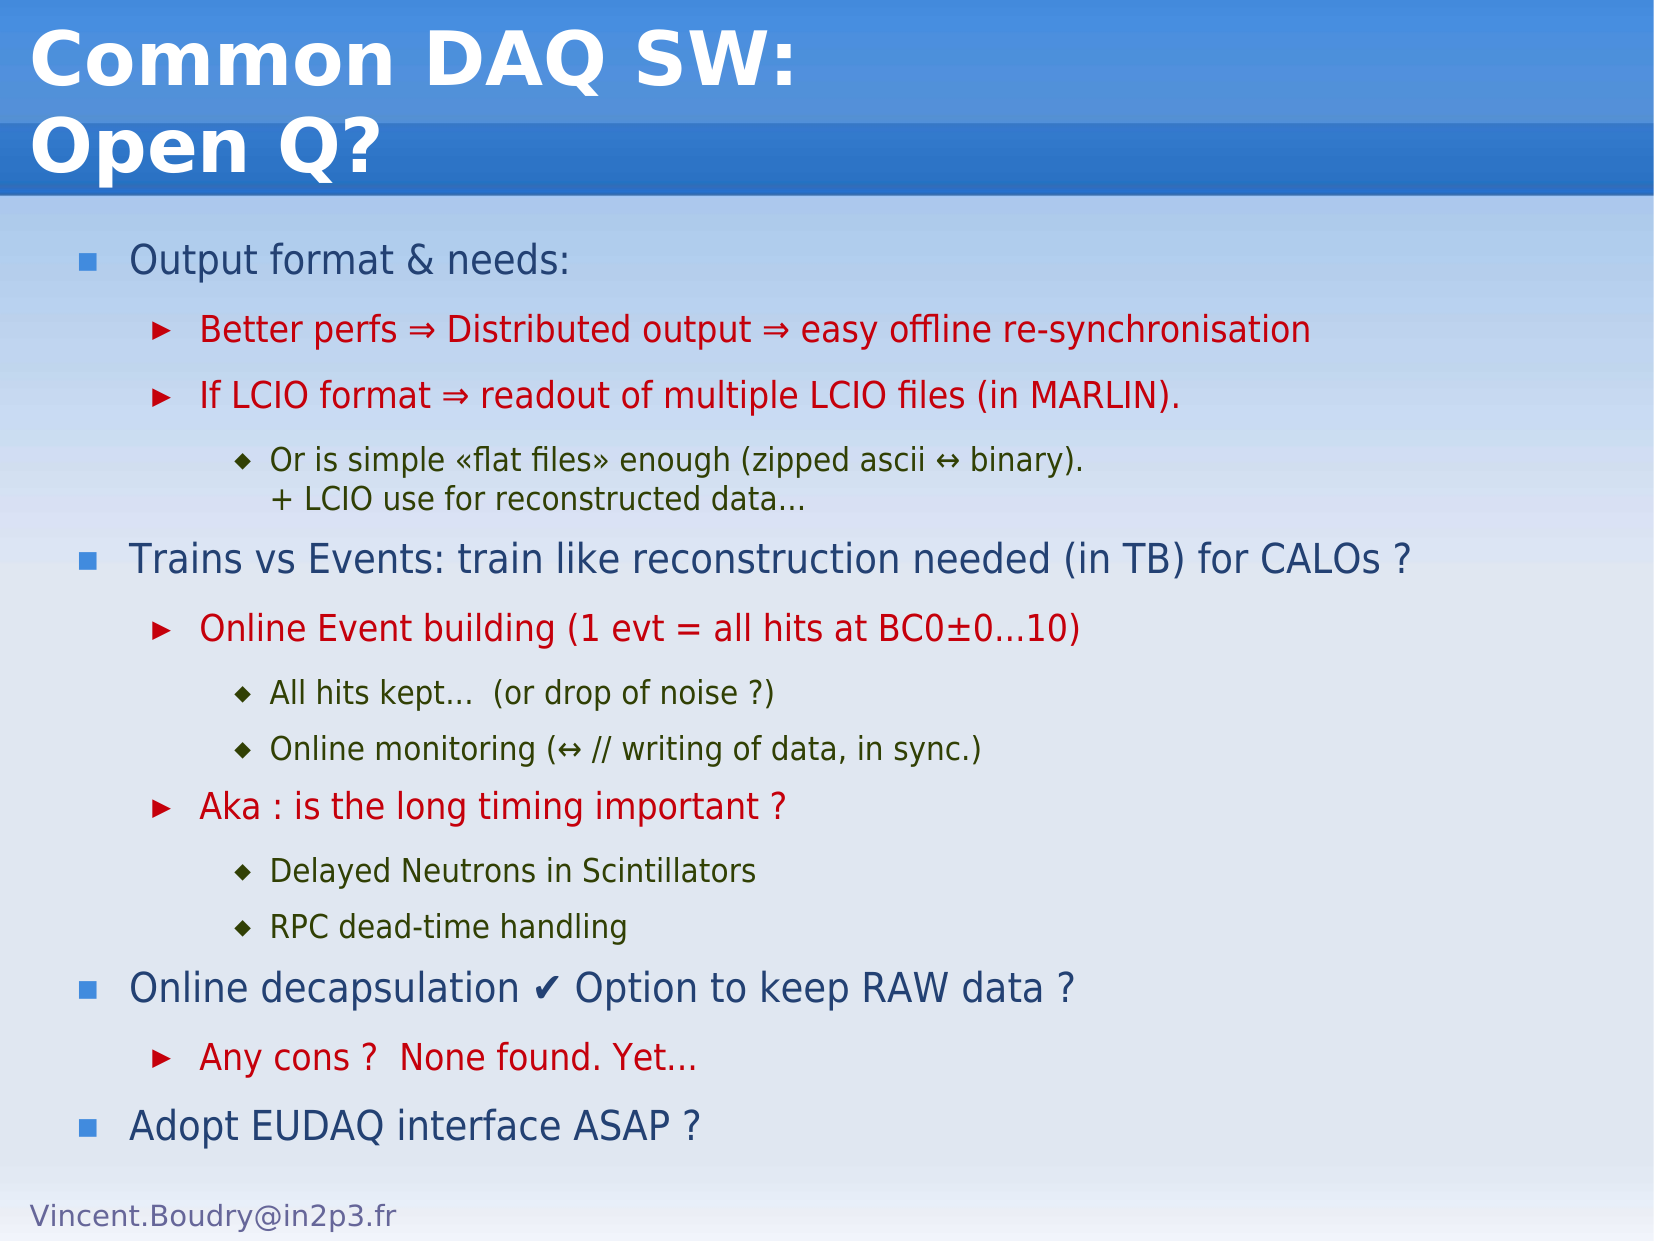

# Common DAQ SW: Open Q?
Output format & needs:
Better perfs ⇒ Distributed output ⇒ easy offline re-synchronisation
If LCIO format ⇒ readout of multiple LCIO files (in MARLIN).
Or is simple «flat files» enough (zipped ascii ↔ binary).
+ LCIO use for reconstructed data...
Trains vs Events: train like reconstruction needed (in TB) for CALOs ?
Online Event building (1 evt = all hits at BC0±0...10)
All hits kept... (or drop of noise ?)
Online monitoring (↔ // writing of data, in sync.)
Aka : is the long timing important ?
Delayed Neutrons in Scintillators
RPC dead-time handling
Online decapsulation ✔ Option to keep RAW data ?
Any cons ? None found. Yet...
Adopt EUDAQ interface ASAP ?